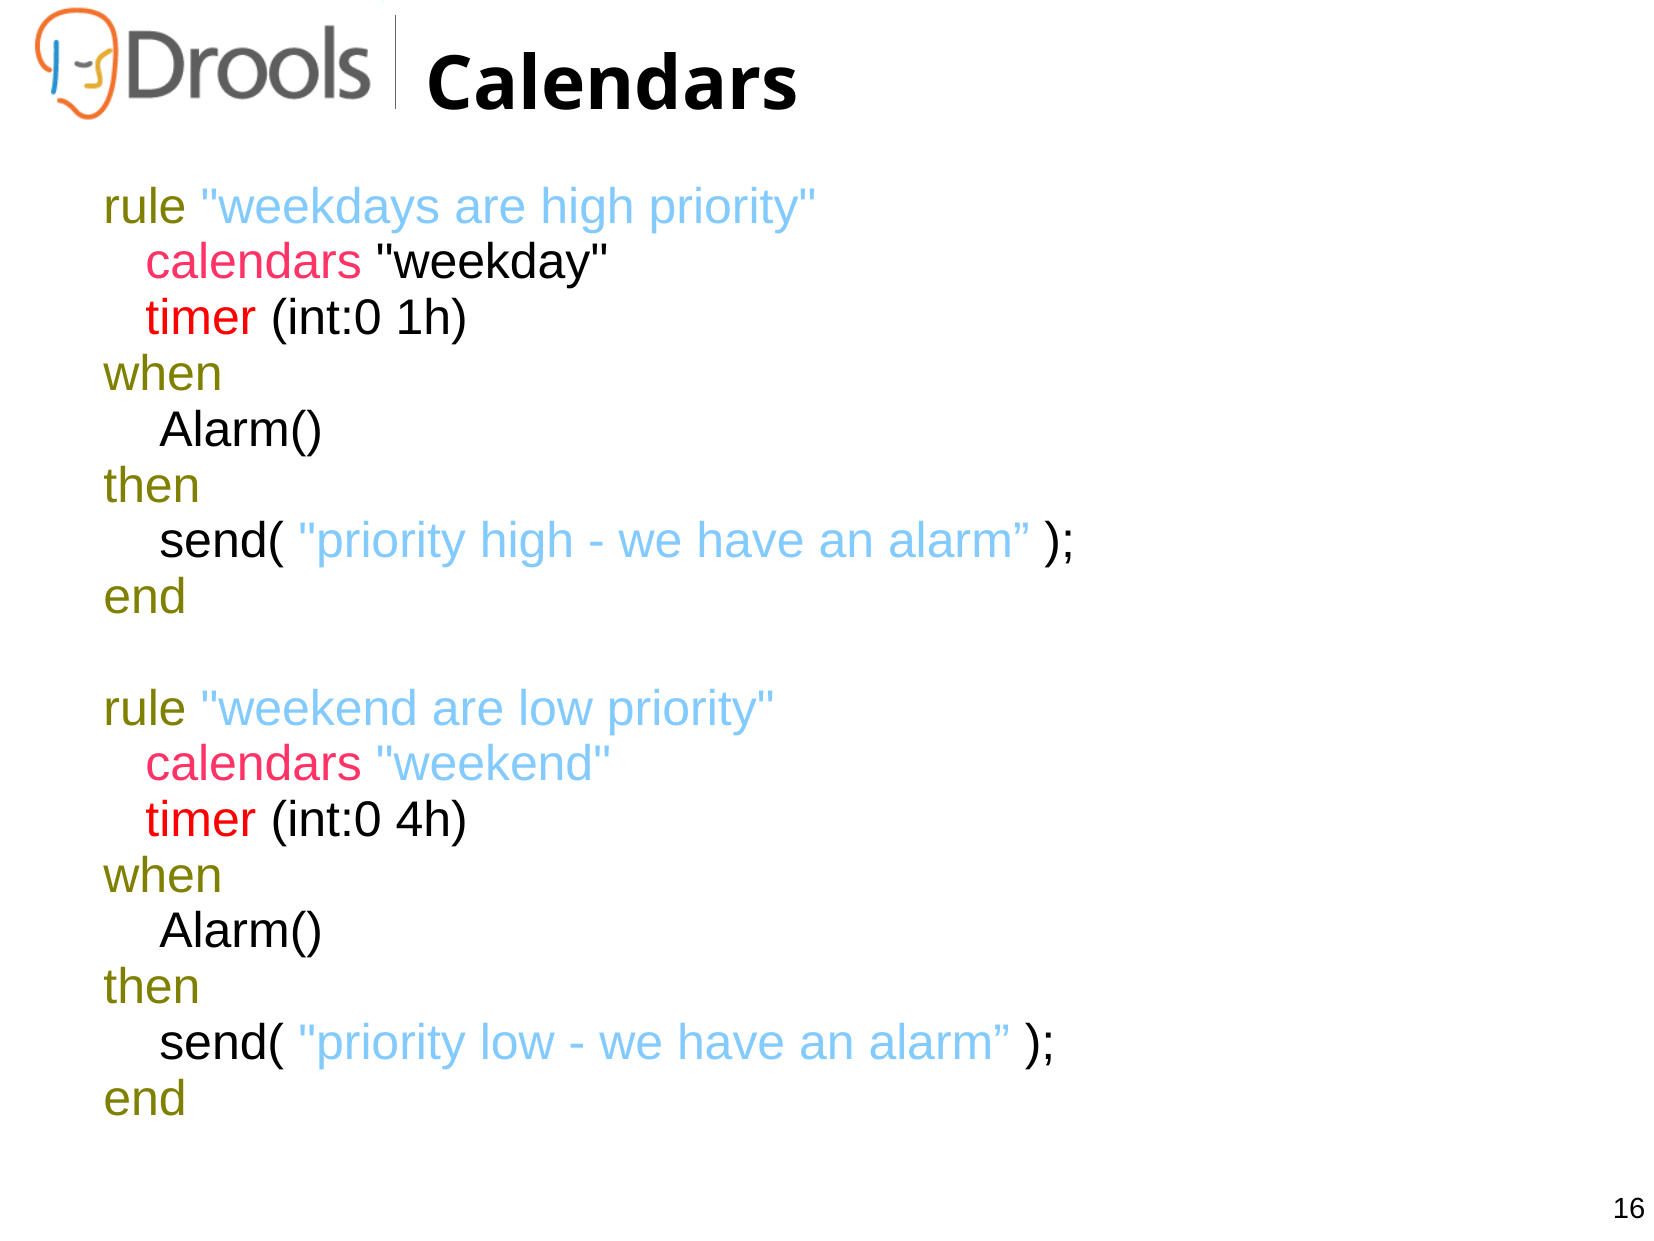

# Calendars
rule "weekdays are high priority"
 calendars "weekday"
 timer (int:0 1h)
when
 Alarm()
then
 send( "priority high - we have an alarm” );
end
rule "weekend are low priority"
 calendars "weekend"
 timer (int:0 4h)
when
 Alarm()
then
 send( "priority low - we have an alarm” );
end